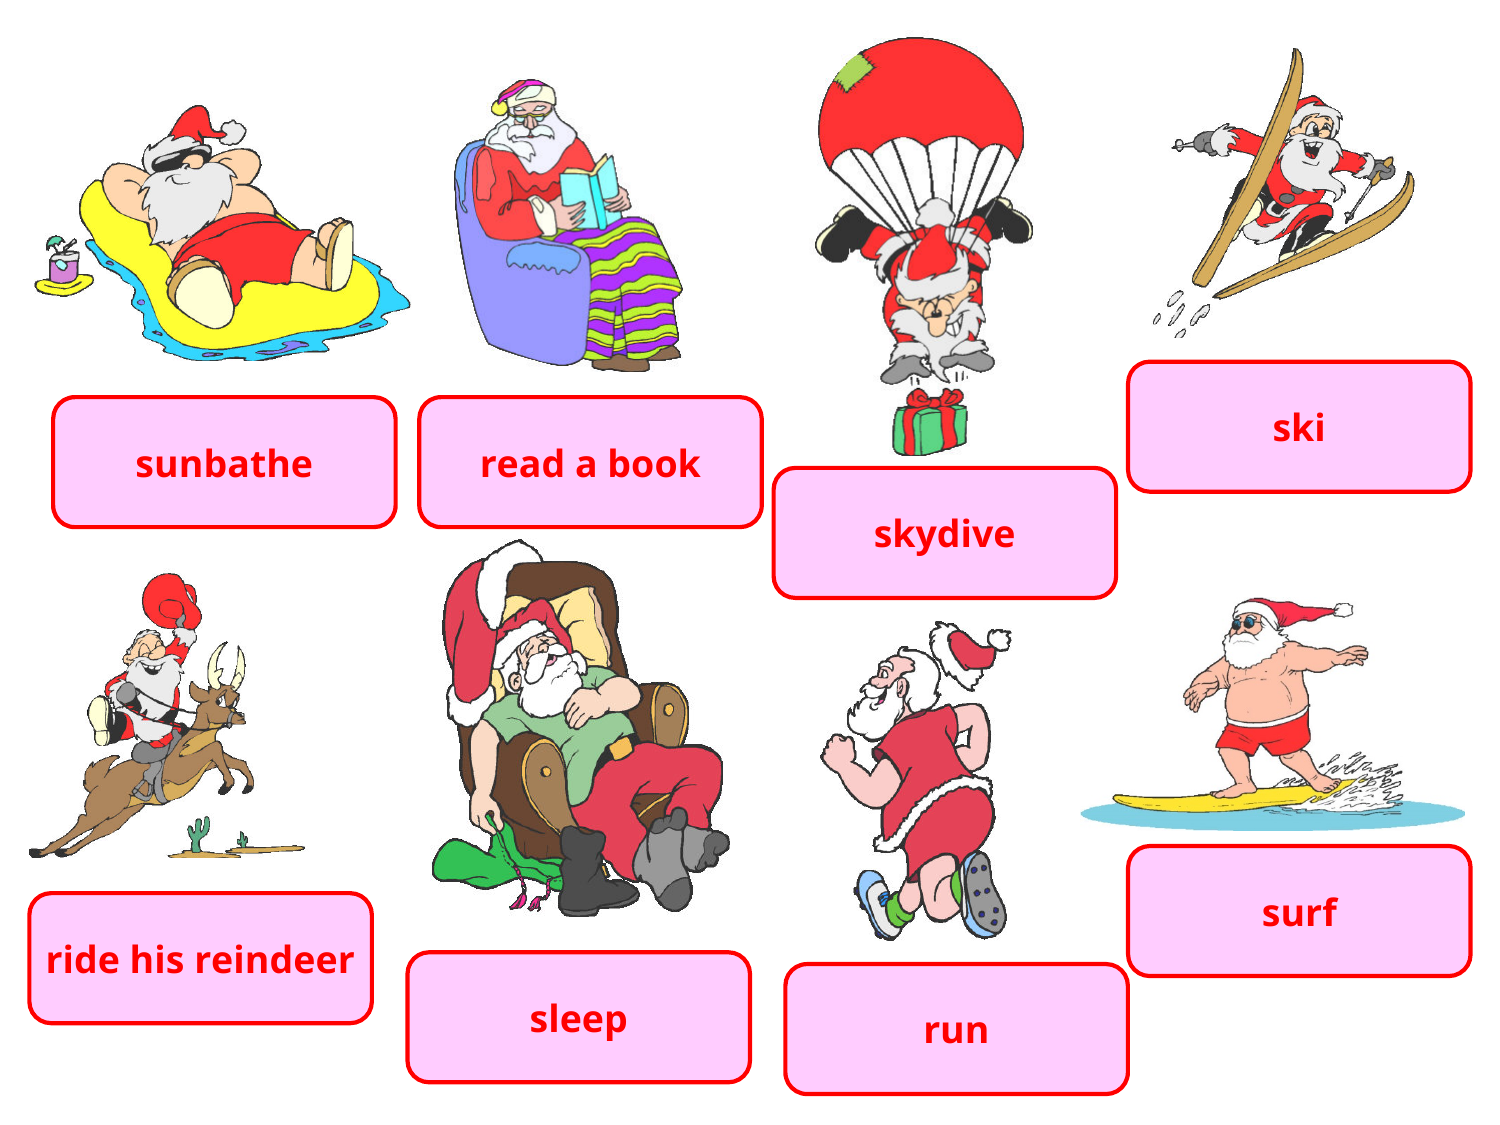

ski
sunbathe
read a book
skydive
surf
ride his reindeer
sleep
run